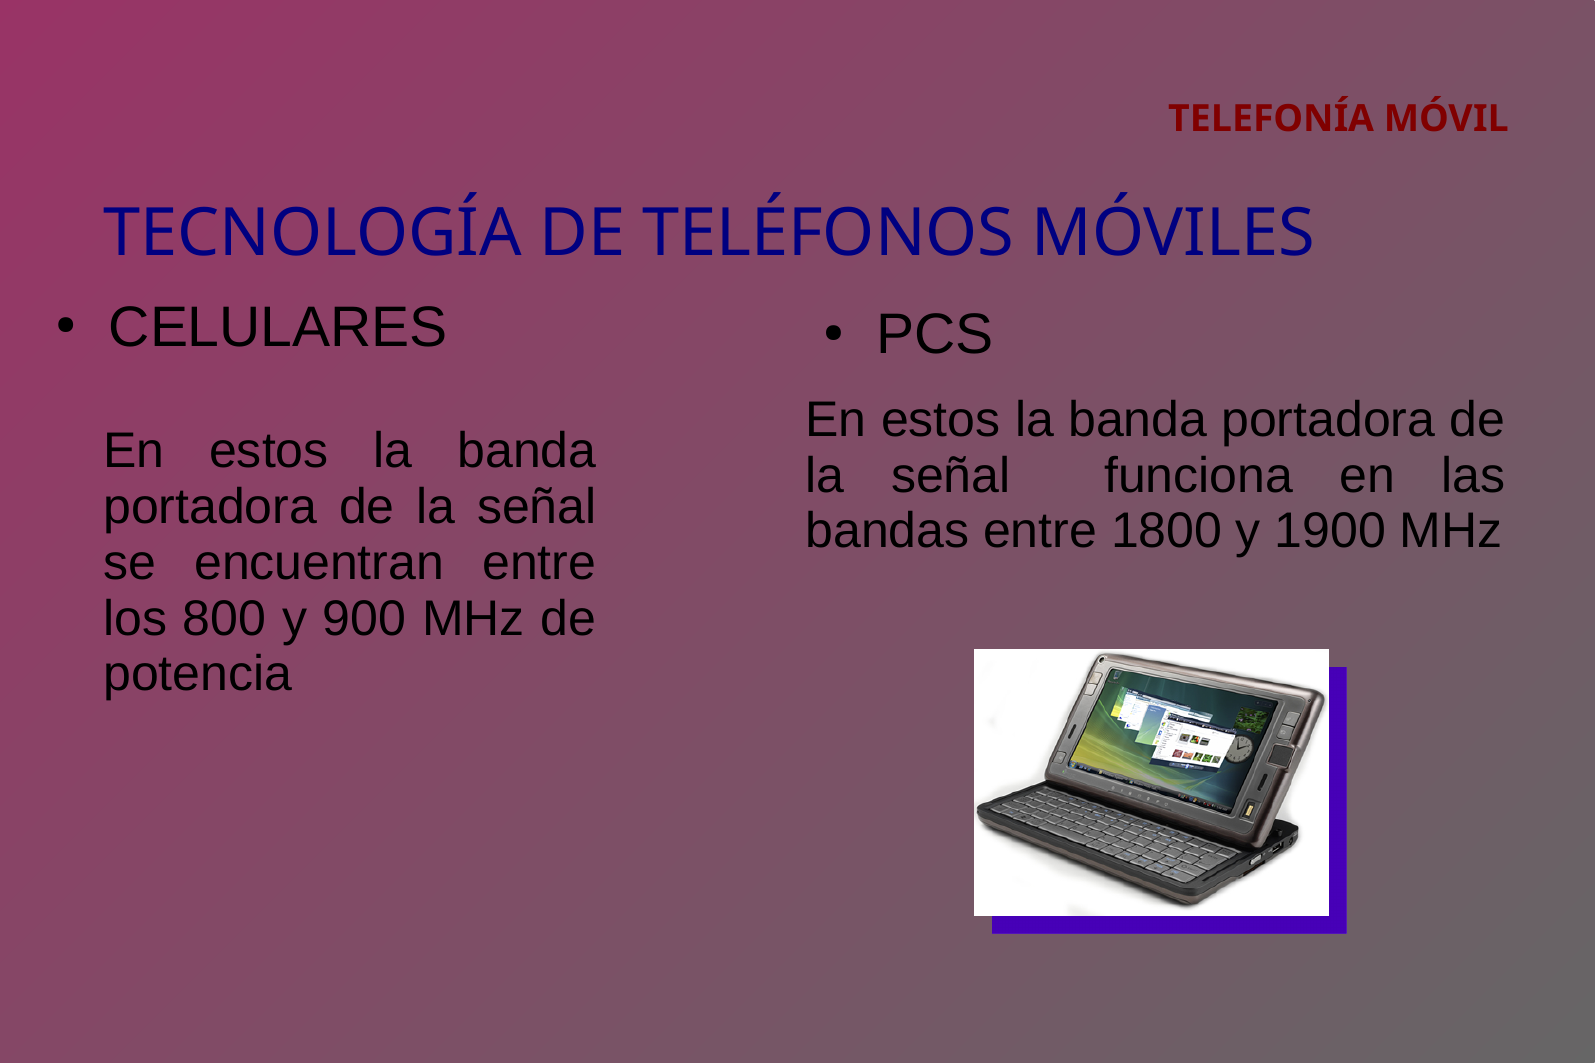

#
TELEFONÍA MÓVIL
TECNOLOGÍA DE TELÉFONOS MÓVILES
CELULARES
PCS
En estos la banda portadora de la señal funciona en las bandas entre 1800 y 1900 MHz
En estos la banda portadora de la señal se encuentran entre los 800 y 900 MHz de potencia